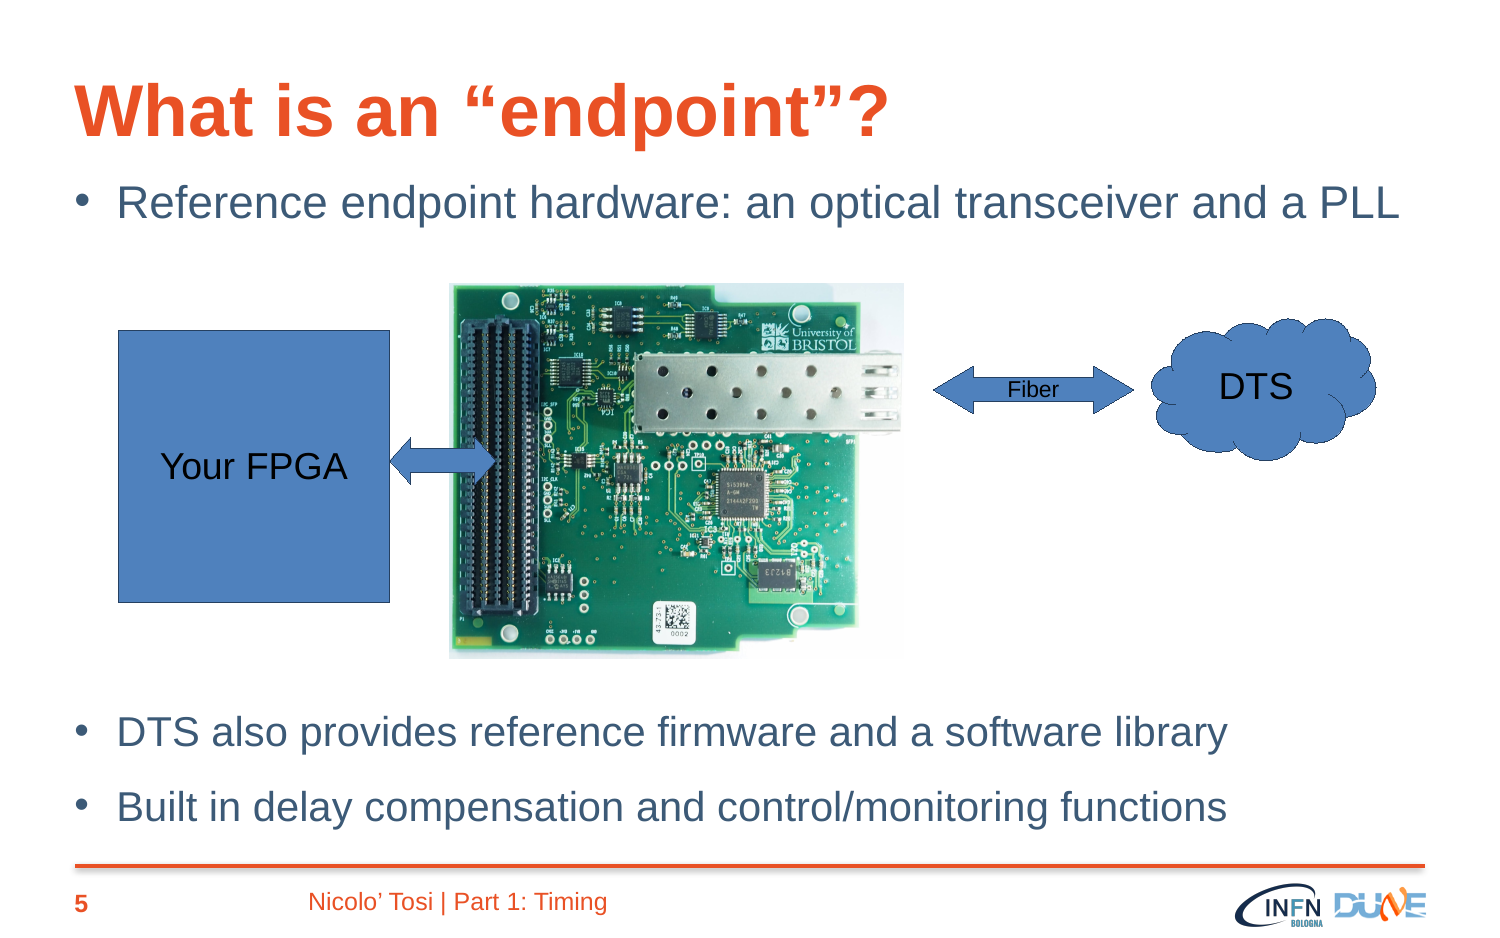

# What is an “endpoint”?
Reference endpoint hardware: an optical transceiver and a PLL
DTS also provides reference firmware and a software library
Built in delay compensation and control/monitoring functions
DTS
Your FPGA
Fiber
Nicolo’ Tosi | Part 1: Timing
5